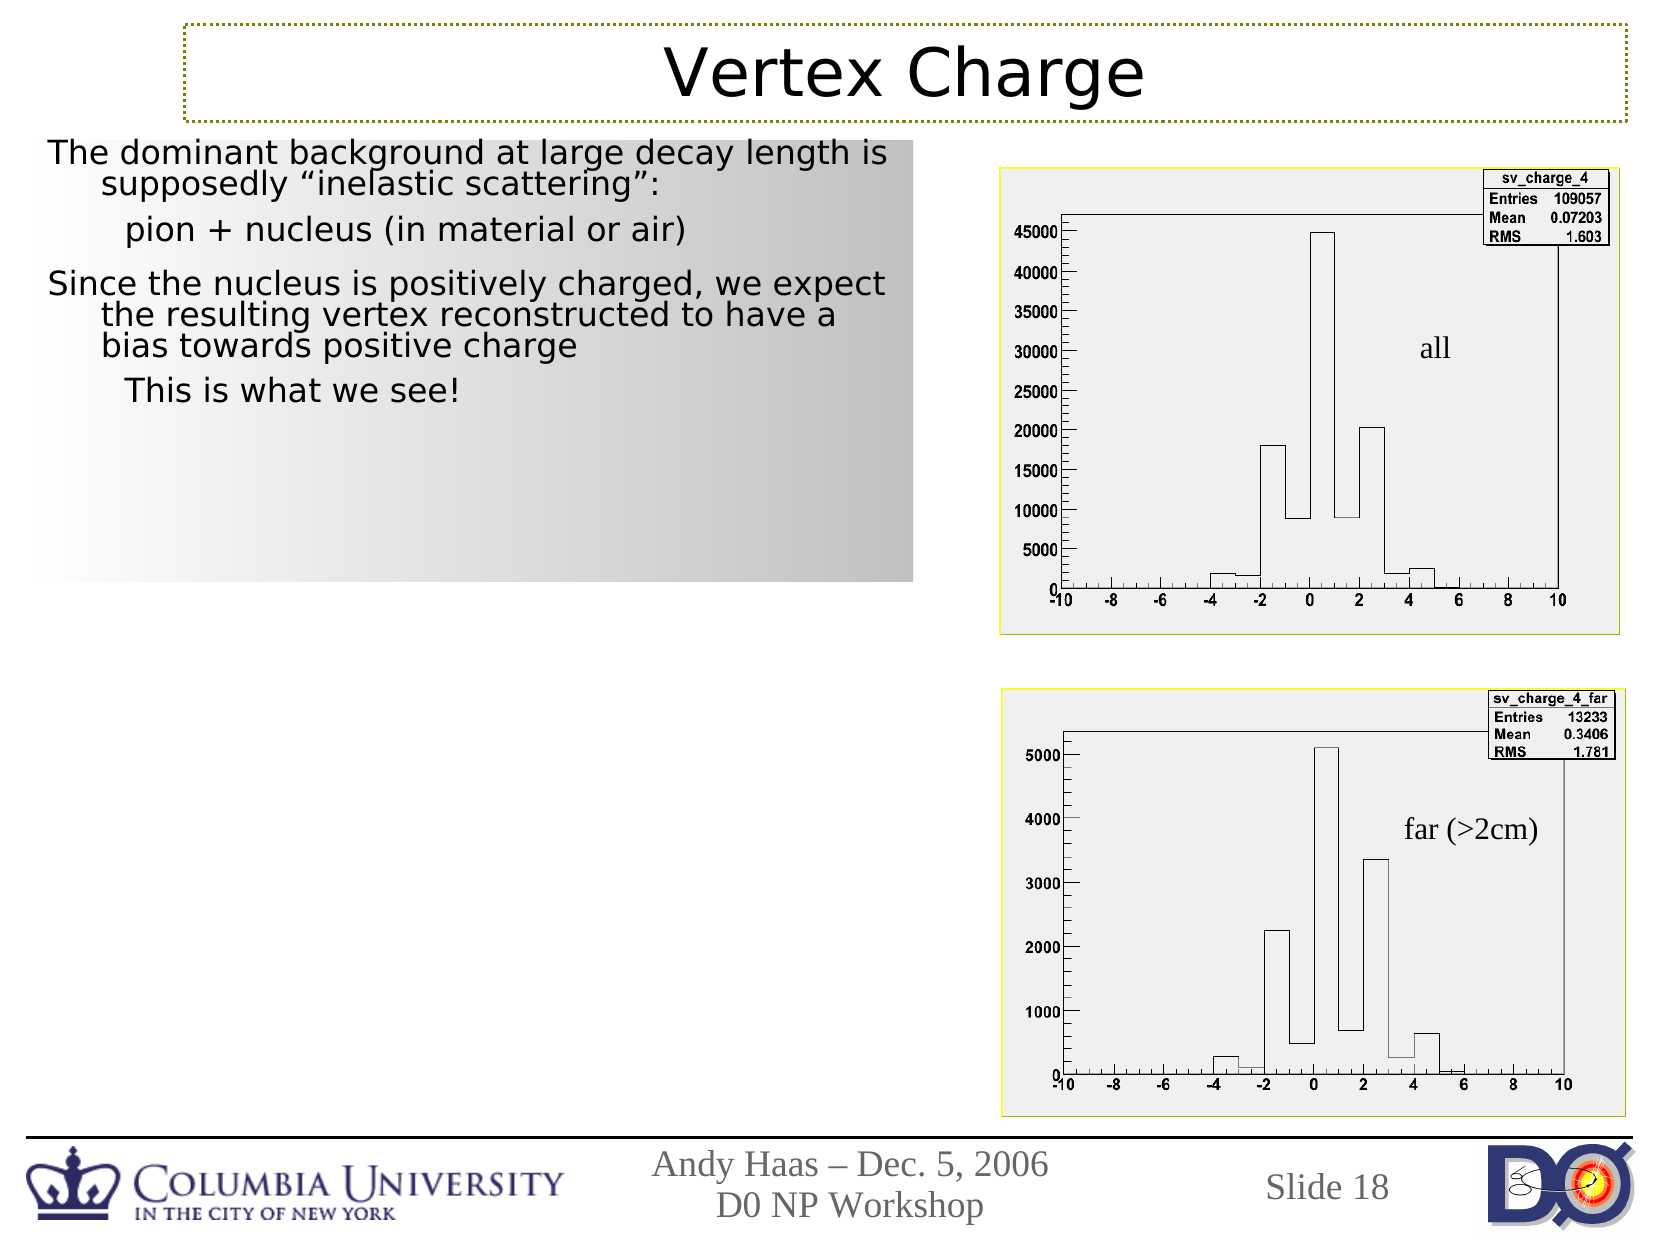

# Vertex Charge
The dominant background at large decay length is supposedly “inelastic scattering”:
pion + nucleus (in material or air)
Since the nucleus is positively charged, we expect the resulting vertex reconstructed to have a bias towards positive charge
This is what we see!
all
far (>2cm)